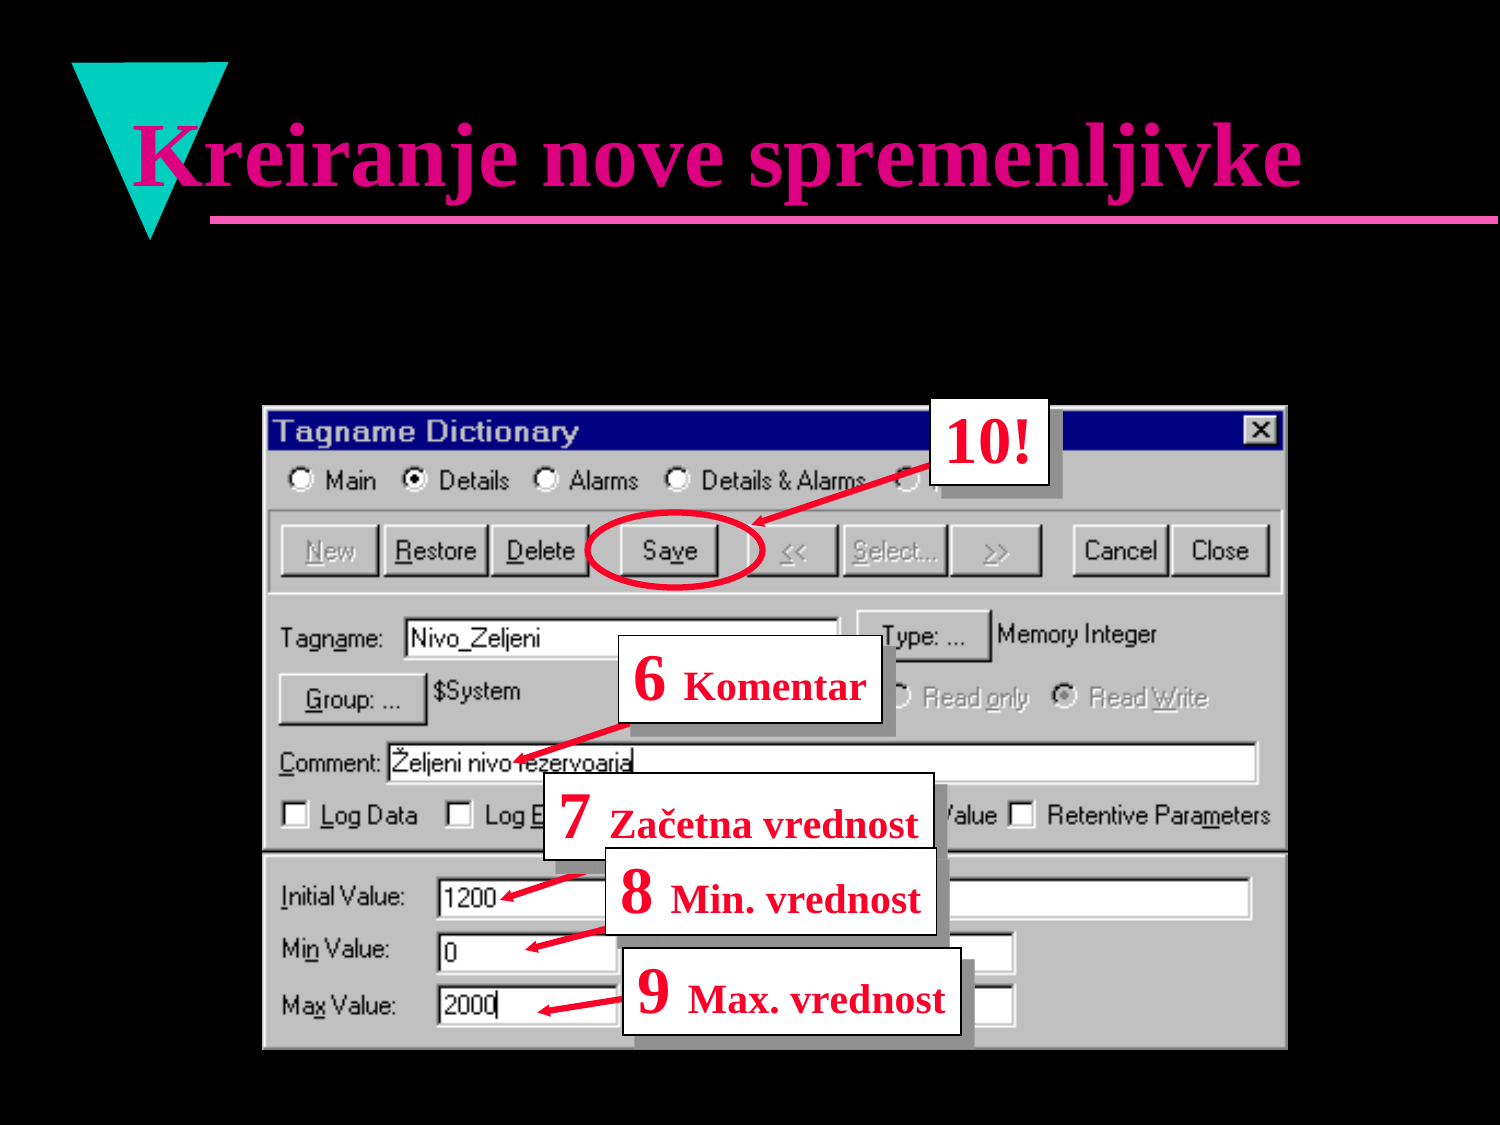

# Kreiranje nove spremenljivke
10!
6 Komentar
7 Začetna vrednost
8 Min. vrednost
9 Max. vrednost
Slovar spremenljivk
8